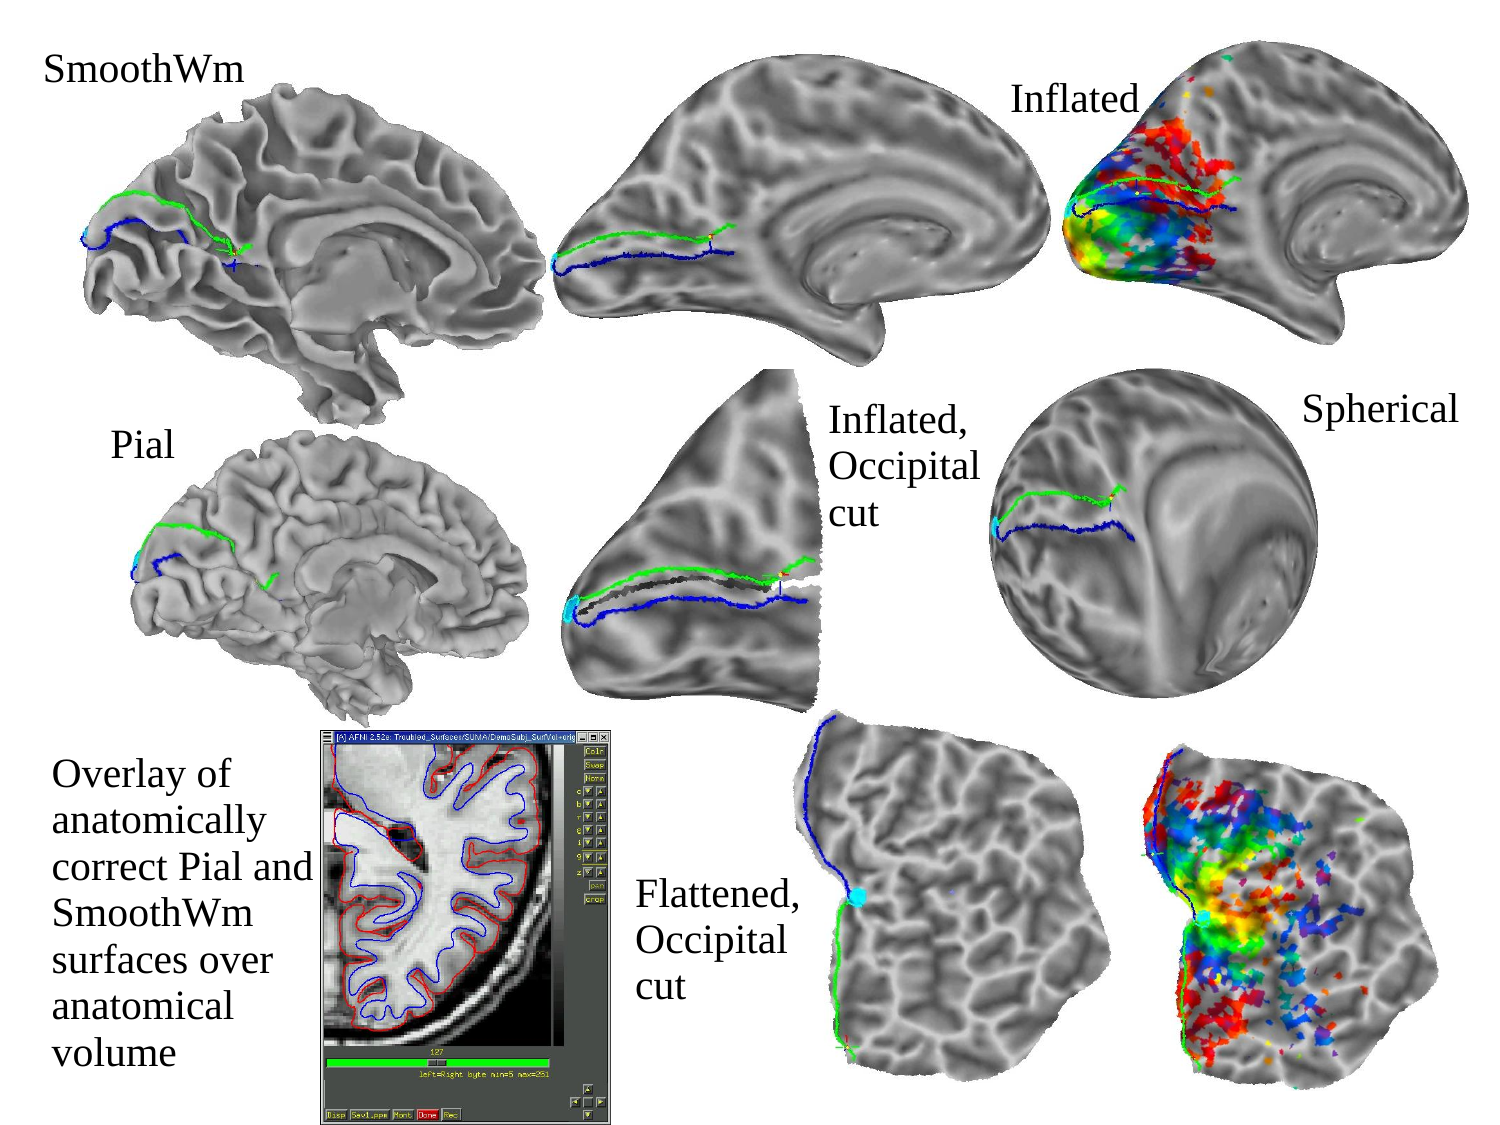

SmoothWm
Inflated
Spherical
Inflated,
Occipital
cut
Pial
Overlay of
anatomically
correct Pial and
SmoothWm
surfaces over
anatomical
volume
Flattened,
Occipital
cut